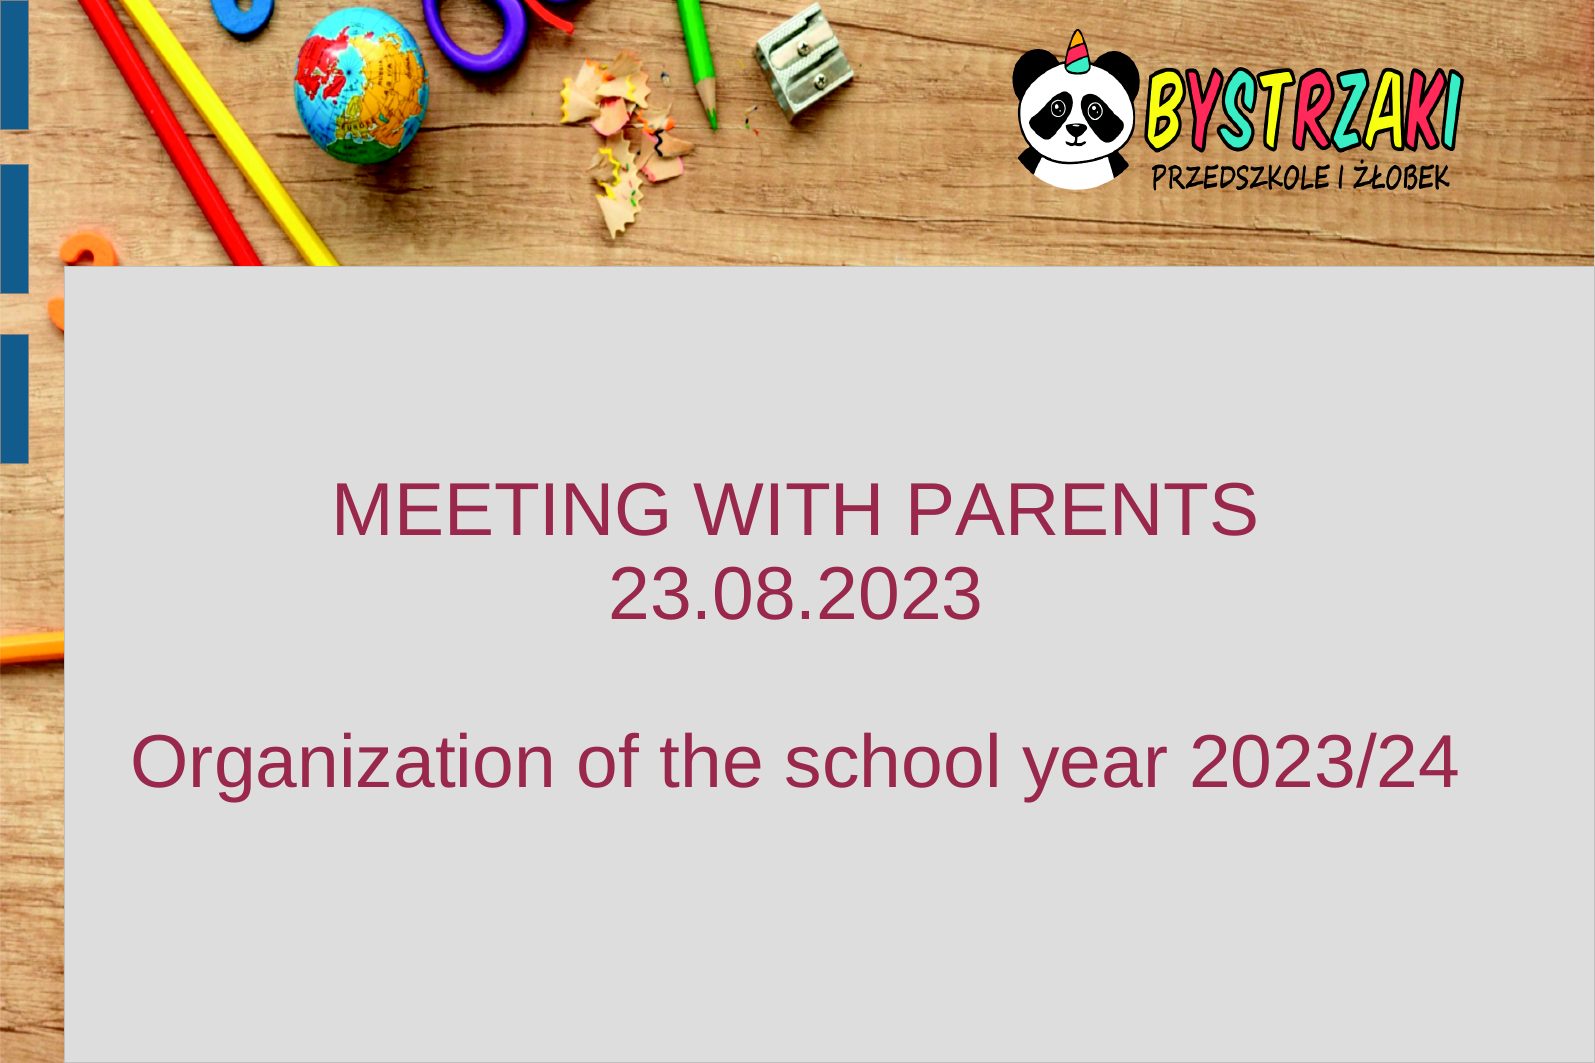

# MEETING WITH PARENTS
23.08.2023
Organization of the school year 2023/24